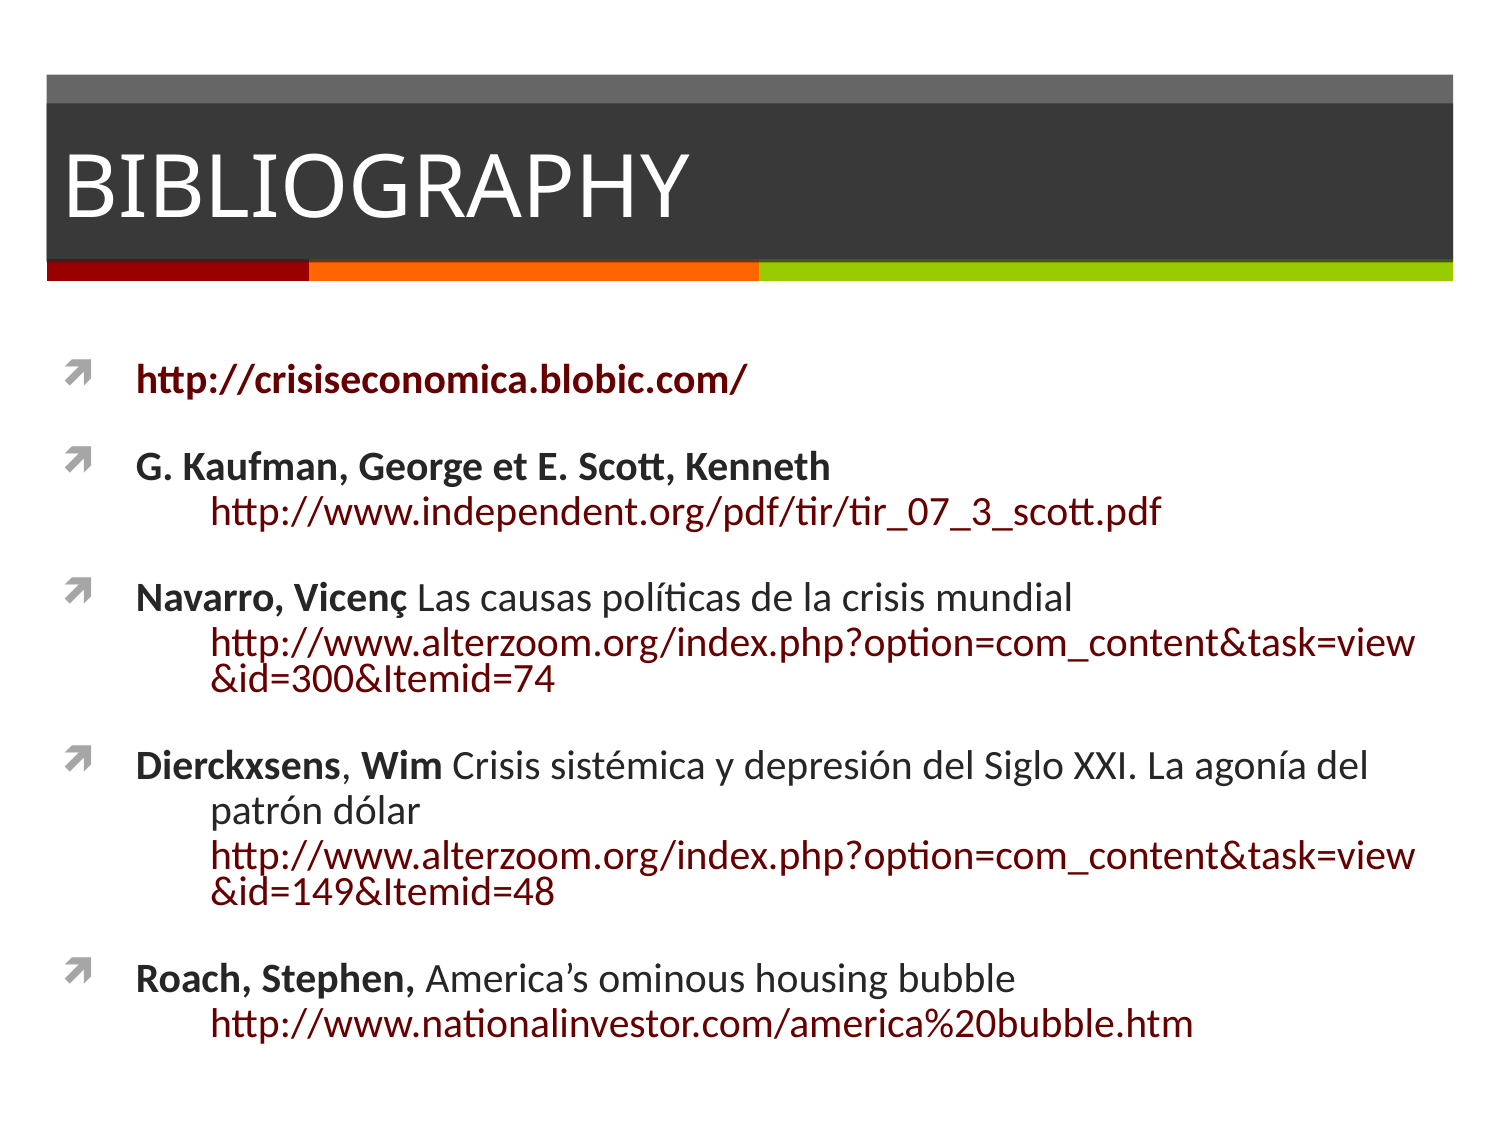

BIBLIOGRAPHY
http://crisiseconomica.blobic.com/
G. Kaufman, George et E. Scott, Kenneth http://www.independent.org/pdf/tir/tir_07_3_scott.pdf
Navarro, Vicenç Las causas políticas de la crisis mundial http://www.alterzoom.org/index.php?option=com_content&task=view&id=300&Itemid=74
Dierckxsens, Wim Crisis sistémica y depresión del Siglo XXI. La agonía del patrón dólar http://www.alterzoom.org/index.php?option=com_content&task=view&id=149&Itemid=48
Roach, Stephen, America’s ominous housing bubble http://www.nationalinvestor.com/america%20bubble.htm